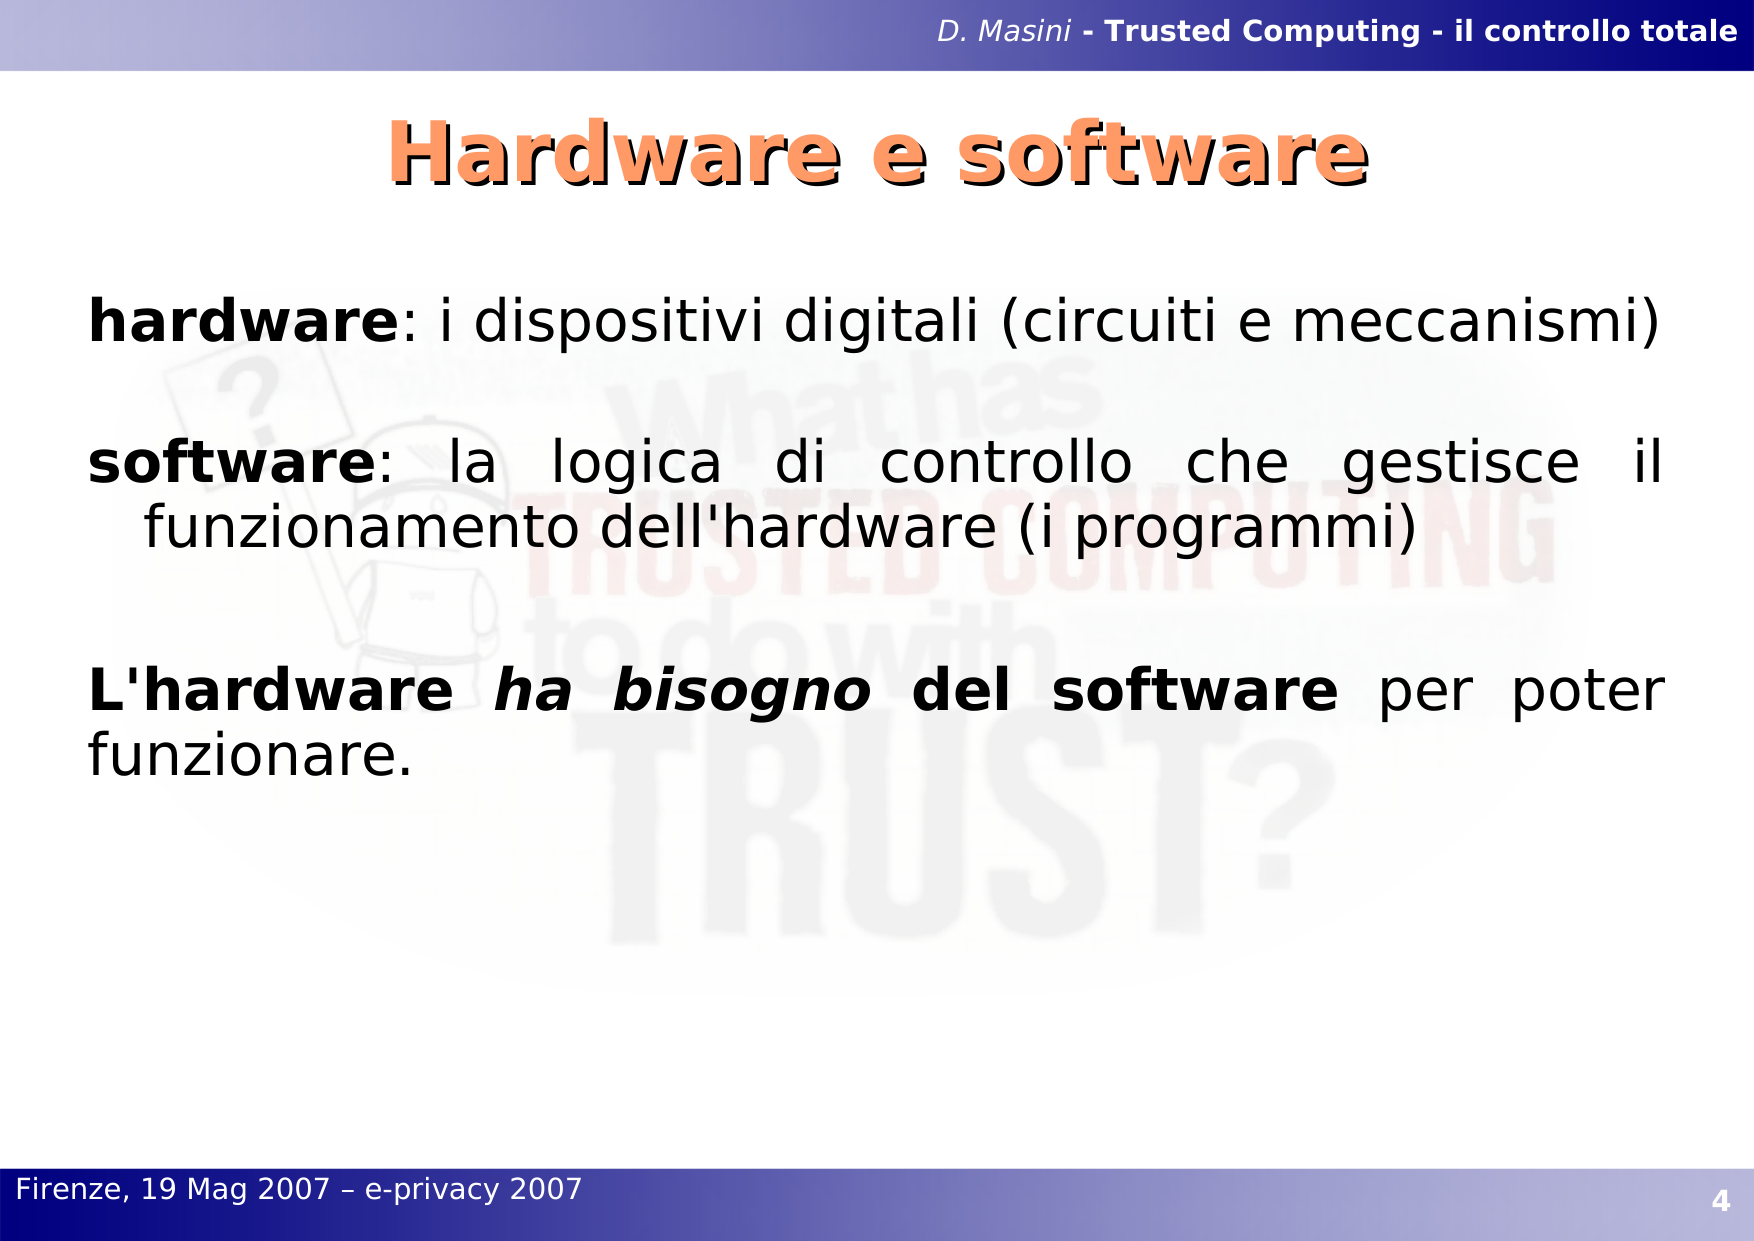

# Hardware e software
hardware: i dispositivi digitali (circuiti e meccanismi)
software: la logica di controllo che gestisce il funzionamento dell'hardware (i programmi)
L'hardware ha bisogno del software per poter funzionare.